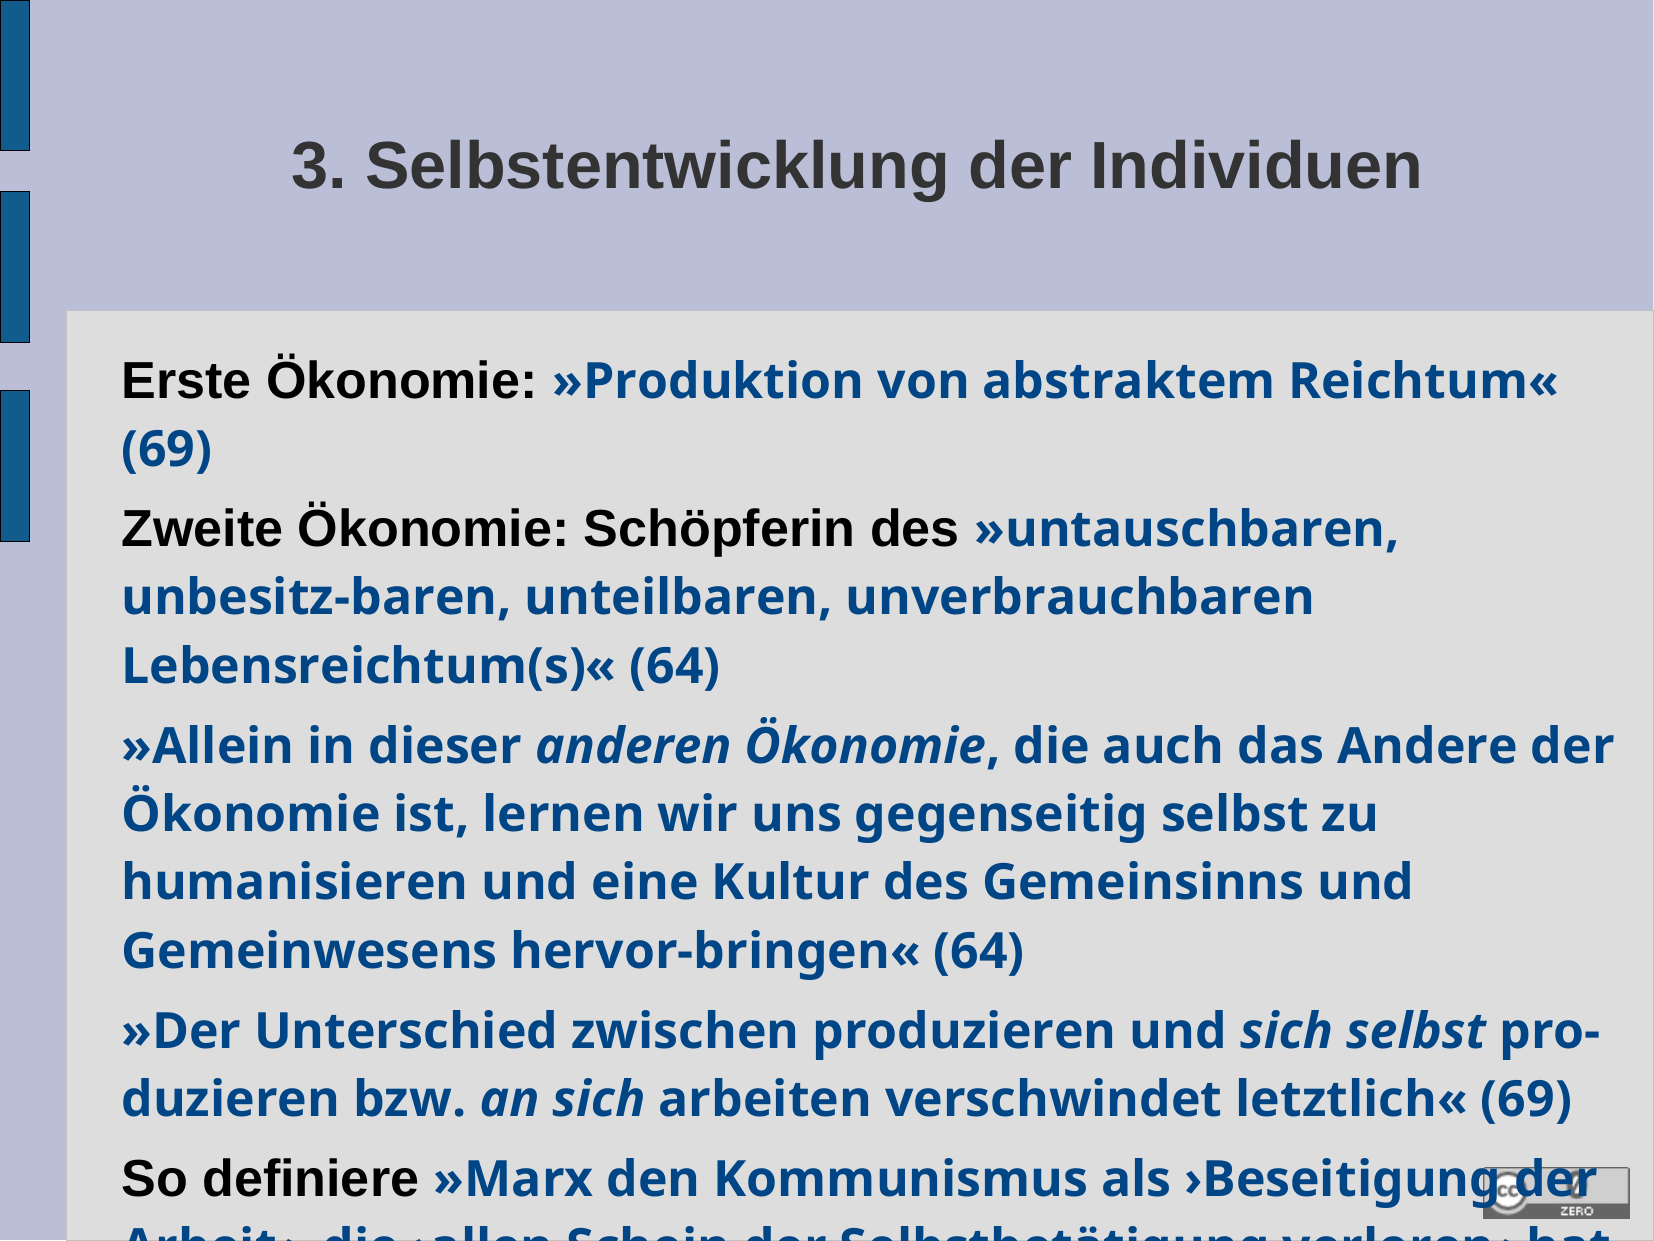

# 3. Selbstentwicklung der Individuen
Erste Ökonomie: »Produktion von abstraktem Reichtum« (69)
Zweite Ökonomie: Schöpferin des »untauschbaren, unbesitz-baren, unteilbaren, unverbrauchbaren Lebensreichtum(s)« (64)
»Allein in dieser anderen Ökonomie, die auch das Andere der Ökonomie ist, lernen wir uns gegenseitig selbst zu humanisieren und eine Kultur des Gemeinsinns und Gemeinwesens hervor-bringen« (64)
»Der Unterschied zwischen produzieren und sich selbst pro-duzieren bzw. an sich arbeiten verschwindet letztlich« (69)
So definiere »Marx den Kommunismus als ›Beseitigung der Arbeit‹, die ›allen Schein der Selbstbetätigung verloren‹ hat und bei der die ›alles wirklichen Lebensinhalts beraubten‹ Individuen zu ›abstrakten Individuen‹ geworden sind« (22)